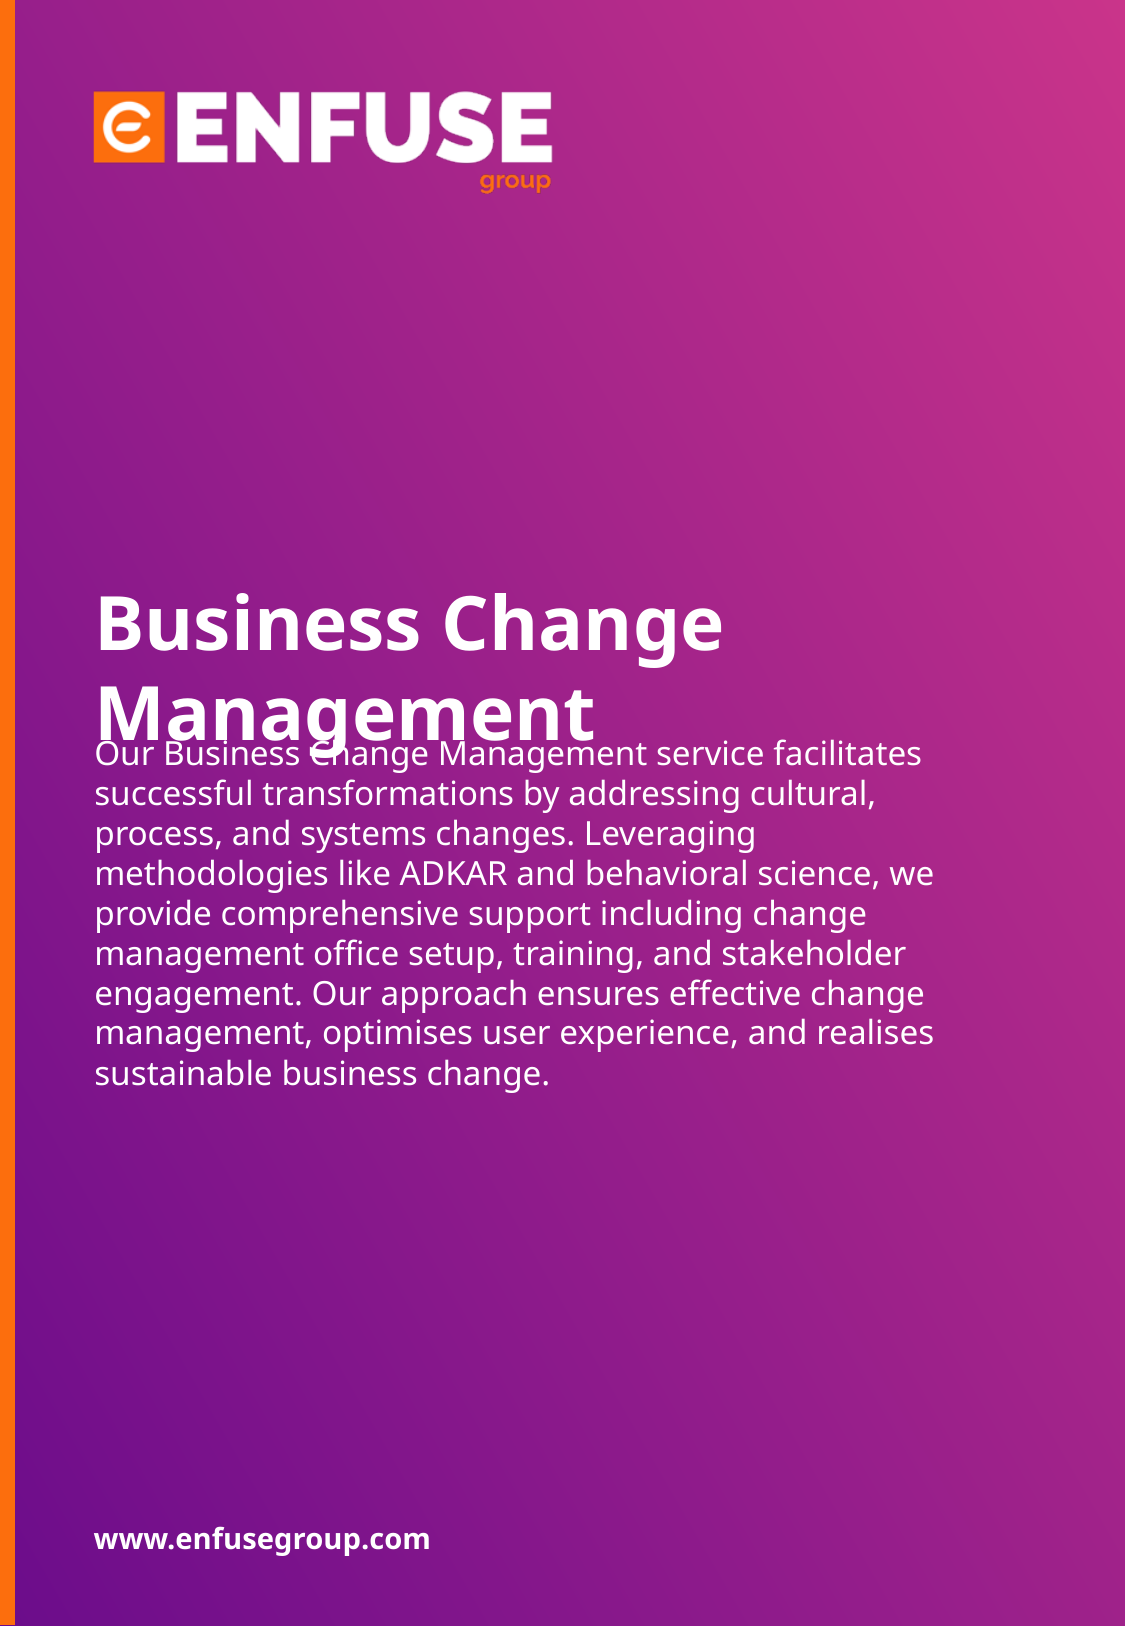

Business Change Management
Our Business Change Management service facilitates successful transformations by addressing cultural, process, and systems changes. Leveraging methodologies like ADKAR and behavioral science, we provide comprehensive support including change management office setup, training, and stakeholder engagement. Our approach ensures effective change management, optimises user experience, and realises sustainable business change.